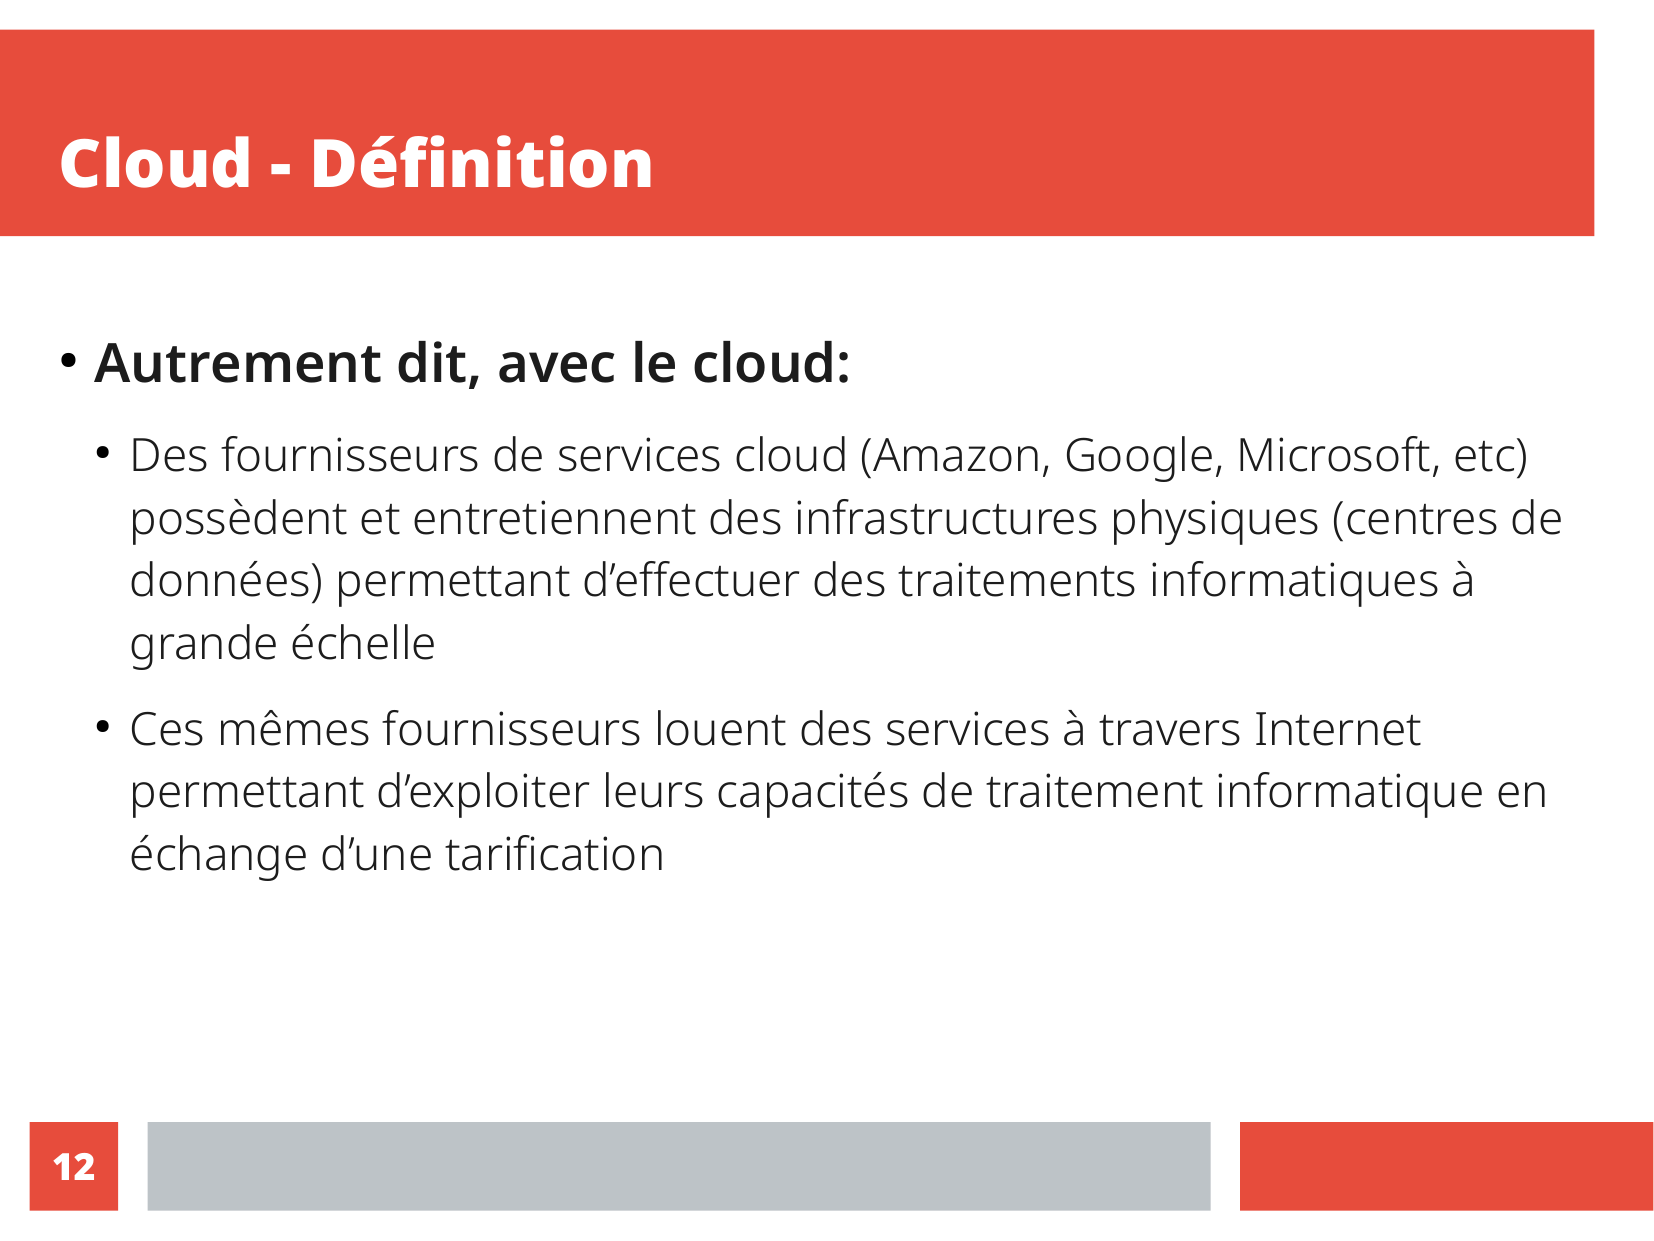

# Cloud - Définition
Autrement dit, avec le cloud:
Des fournisseurs de services cloud (Amazon, Google, Microsoft, etc) possèdent et entretiennent des infrastructures physiques (centres de données) permettant d’effectuer des traitements informatiques à grande échelle
Ces mêmes fournisseurs louent des services à travers Internet permettant d’exploiter leurs capacités de traitement informatique en échange d’une tarification
12